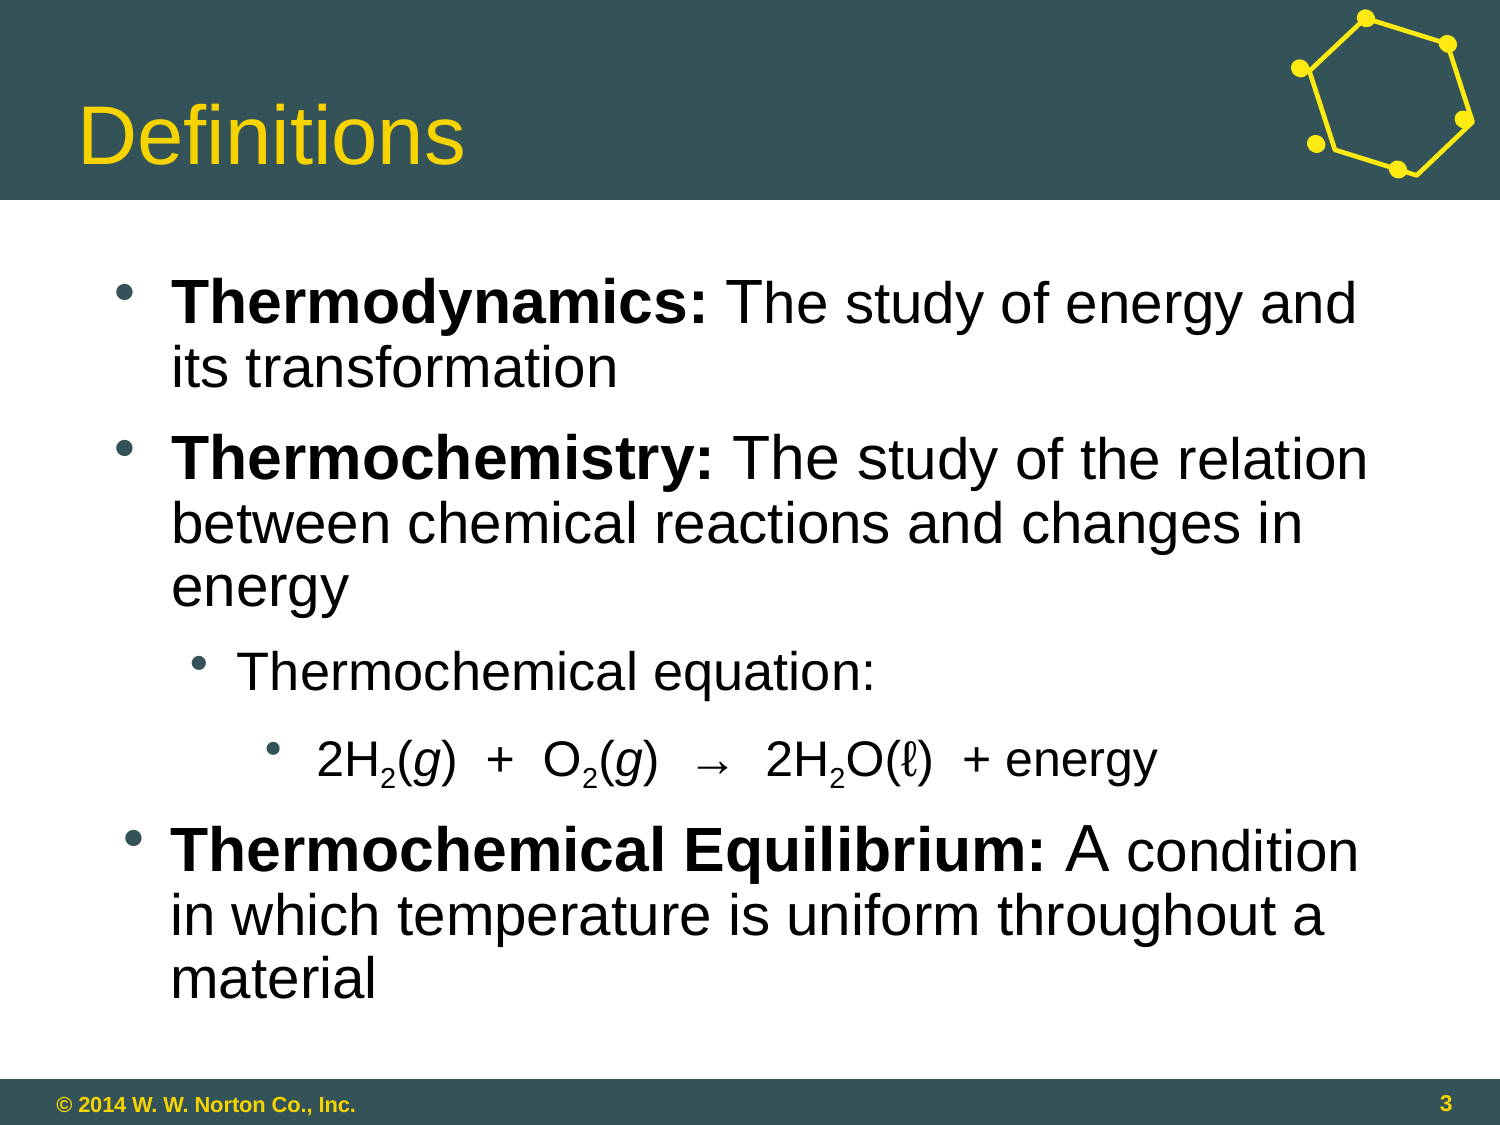

# Definitions
Thermodynamics: The study of energy and its transformation
Thermochemistry: The study of the relation between chemical reactions and changes in energy
Thermochemical equation:
 2H2(g) + O2(g) → 2H2O(ℓ) + energy
Thermochemical Equilibrium: A condition in which temperature is uniform throughout a material